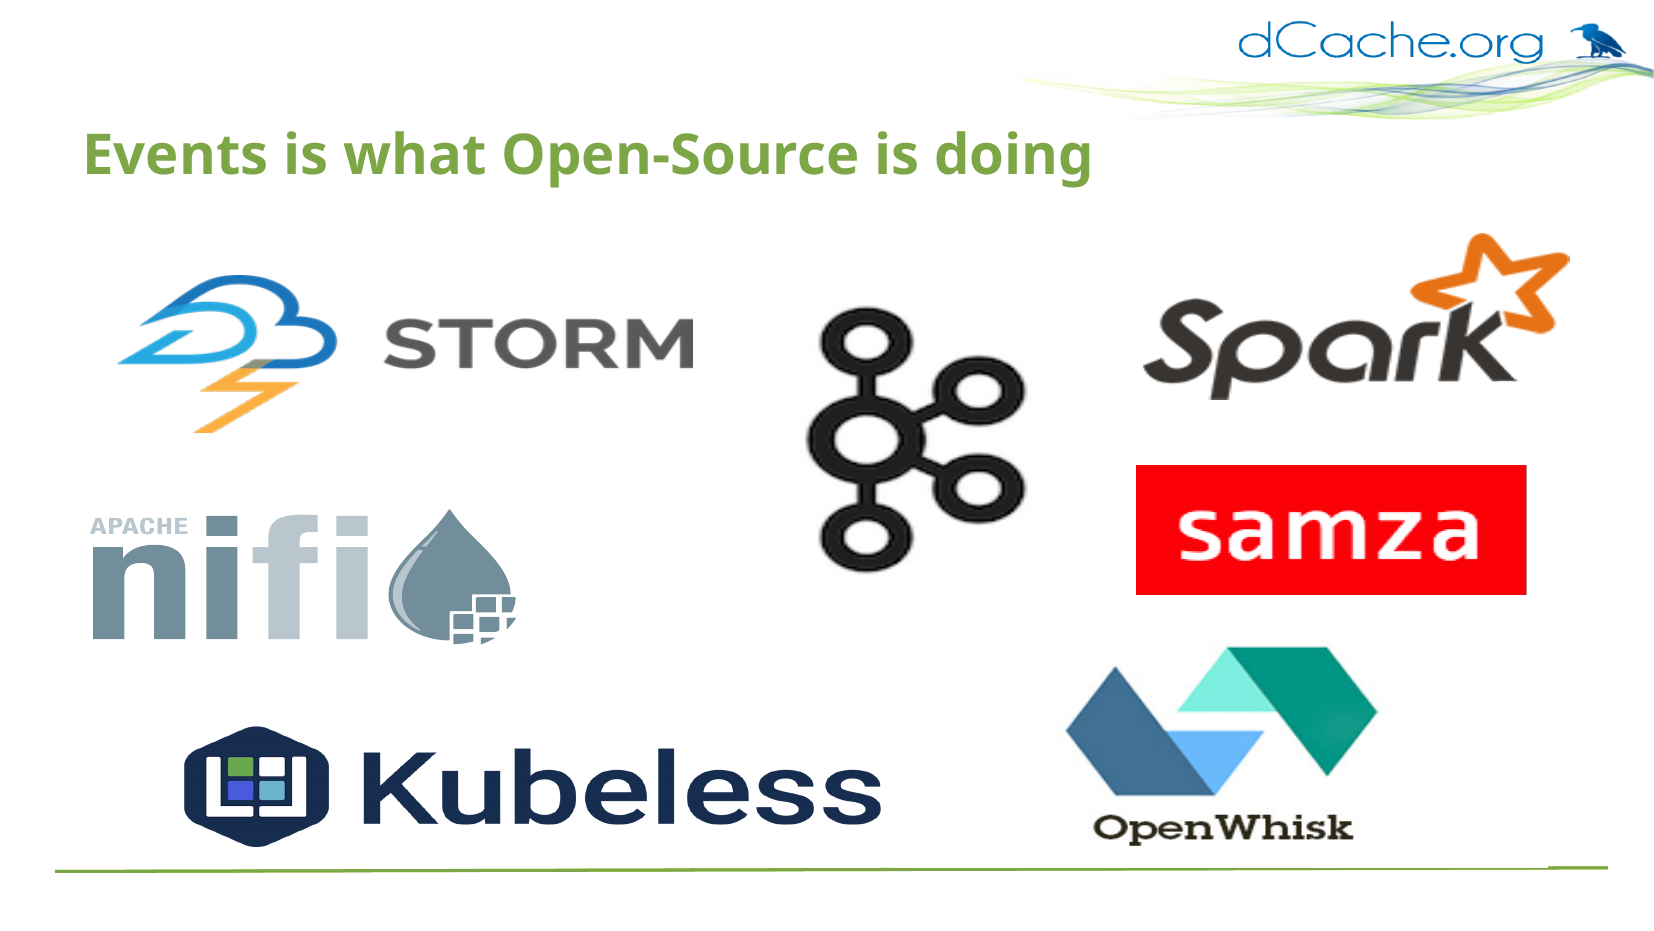

# Events is what Open-Source is doing